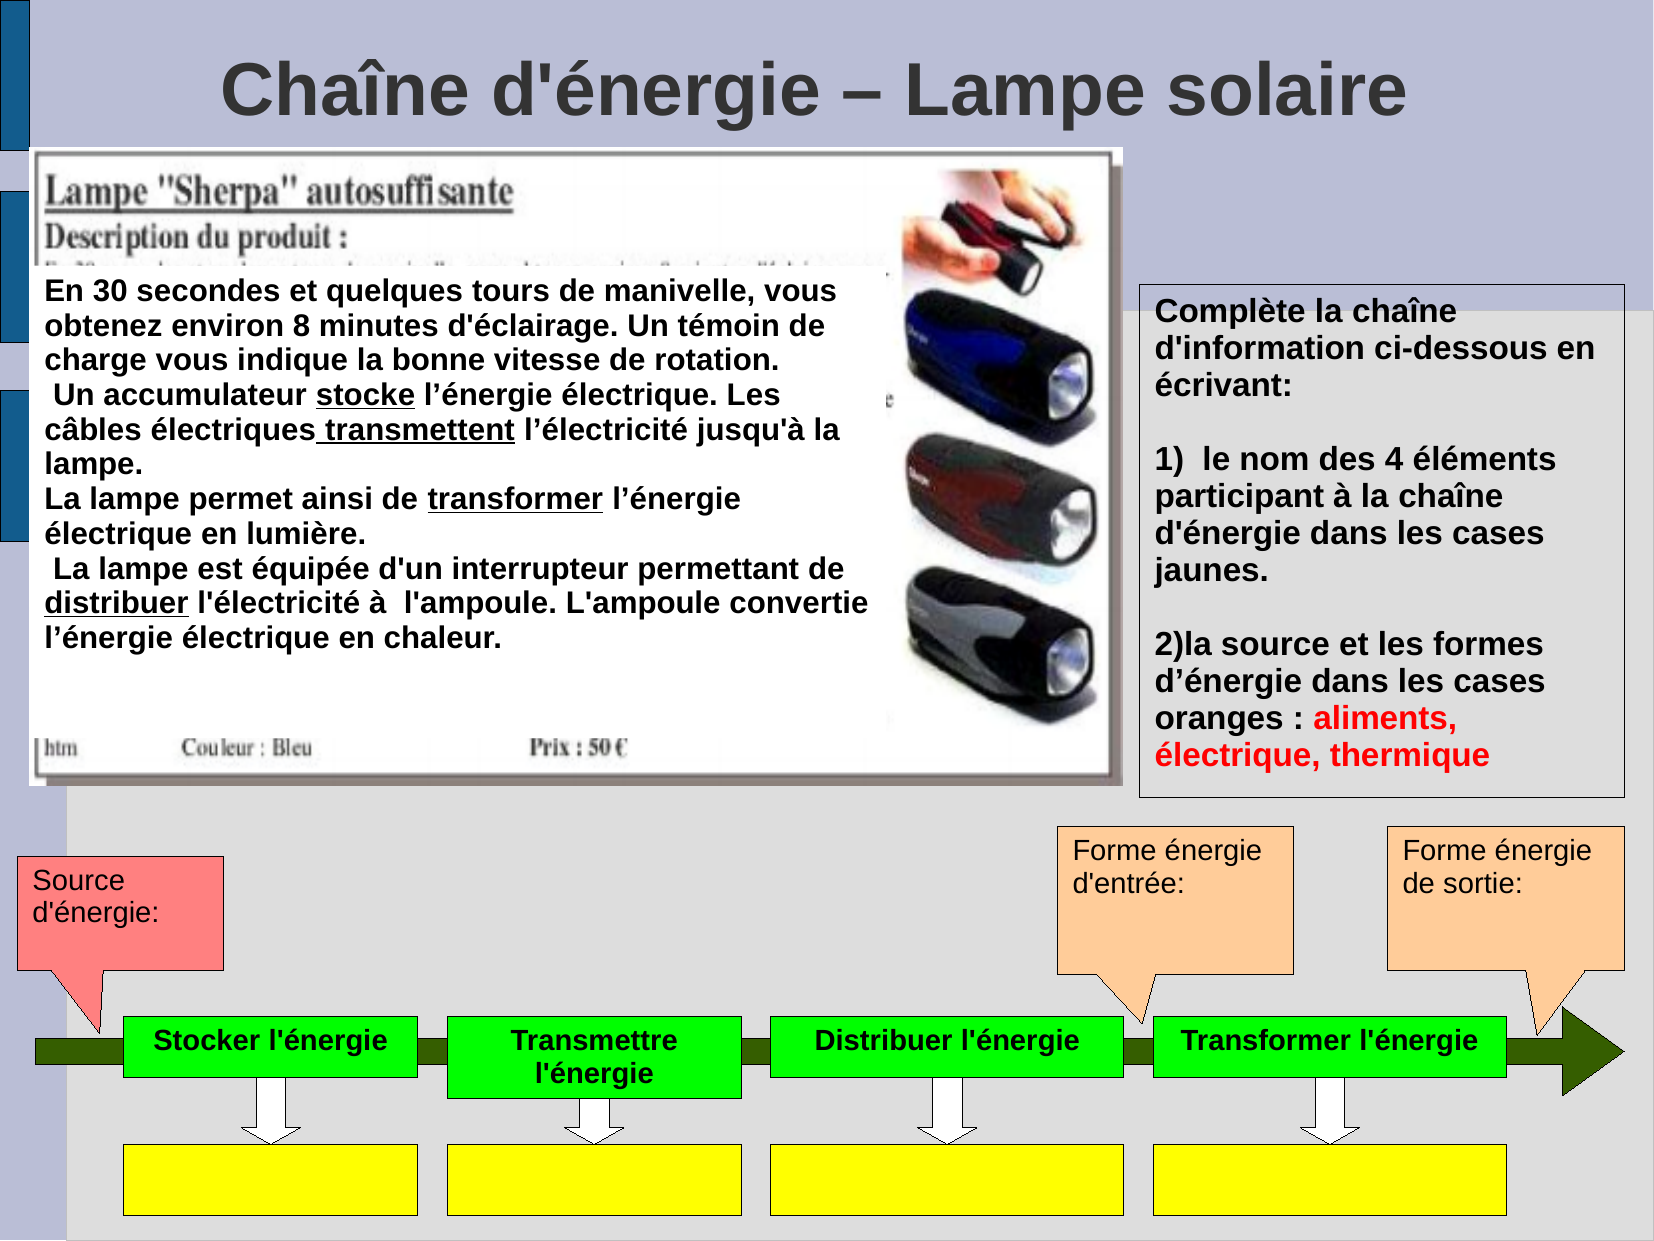

# Chaîne d'énergie – Lampe solaire
En 30 secondes et quelques tours de manivelle, vous obtenez environ 8 minutes d'éclairage. Un témoin de charge vous indique la bonne vitesse de rotation.
 Un accumulateur stocke l’énergie électrique. Les câbles électriques transmettent l’électricité jusqu'à la lampe.
La lampe permet ainsi de transformer l’énergie électrique en lumière.
 La lampe est équipée d'un interrupteur permettant de distribuer l'électricité à l'ampoule. L'ampoule convertie l’énergie électrique en chaleur.
Complète la chaîne d'information ci-dessous en écrivant:
1) le nom des 4 éléments participant à la chaîne d'énergie dans les cases jaunes.
2)la source et les formes d’énergie dans les cases oranges : aliments, électrique, thermique
Forme énergie d'entrée:
Forme énergie de sortie:
Source d'énergie:
Stocker l'énergie
Transmettre l'énergie
Distribuer l'énergie
Transformer l'énergie